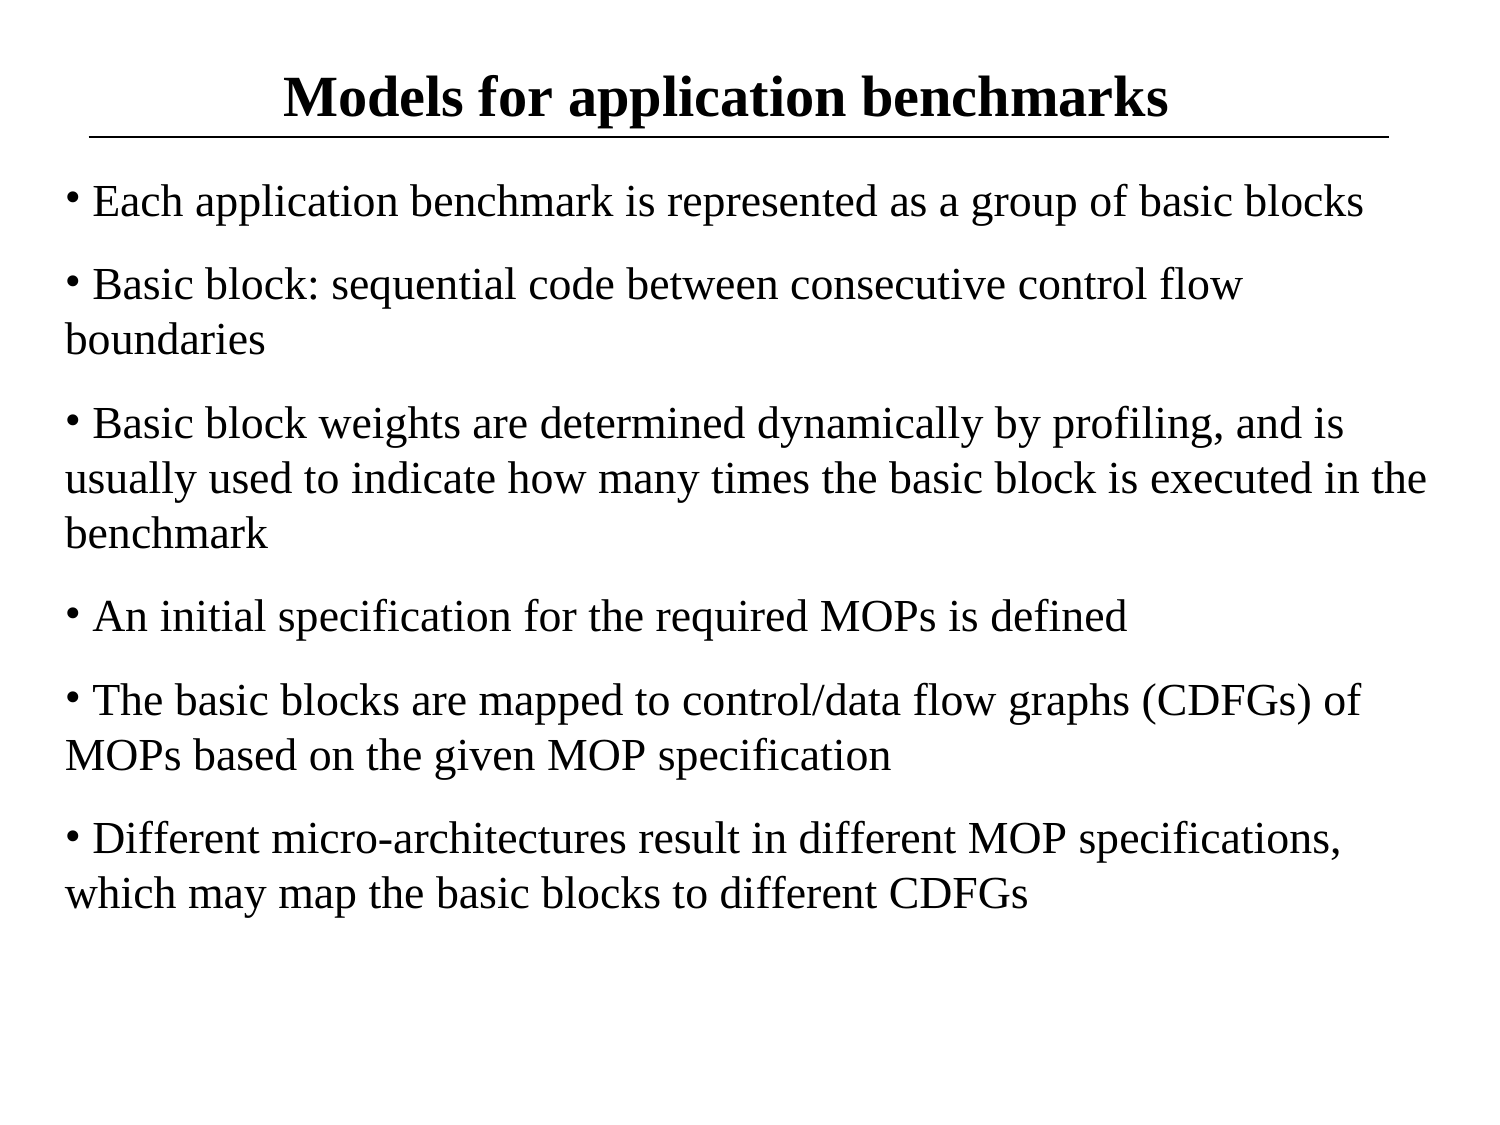

# Models for application benchmarks
 Each application benchmark is represented as a group of basic blocks
 Basic block: sequential code between consecutive control flow boundaries
 Basic block weights are determined dynamically by profiling, and is usually used to indicate how many times the basic block is executed in the benchmark
 An initial specification for the required MOPs is defined
 The basic blocks are mapped to control/data flow graphs (CDFGs) of MOPs based on the given MOP specification
 Different micro-architectures result in different MOP specifications, which may map the basic blocks to different CDFGs